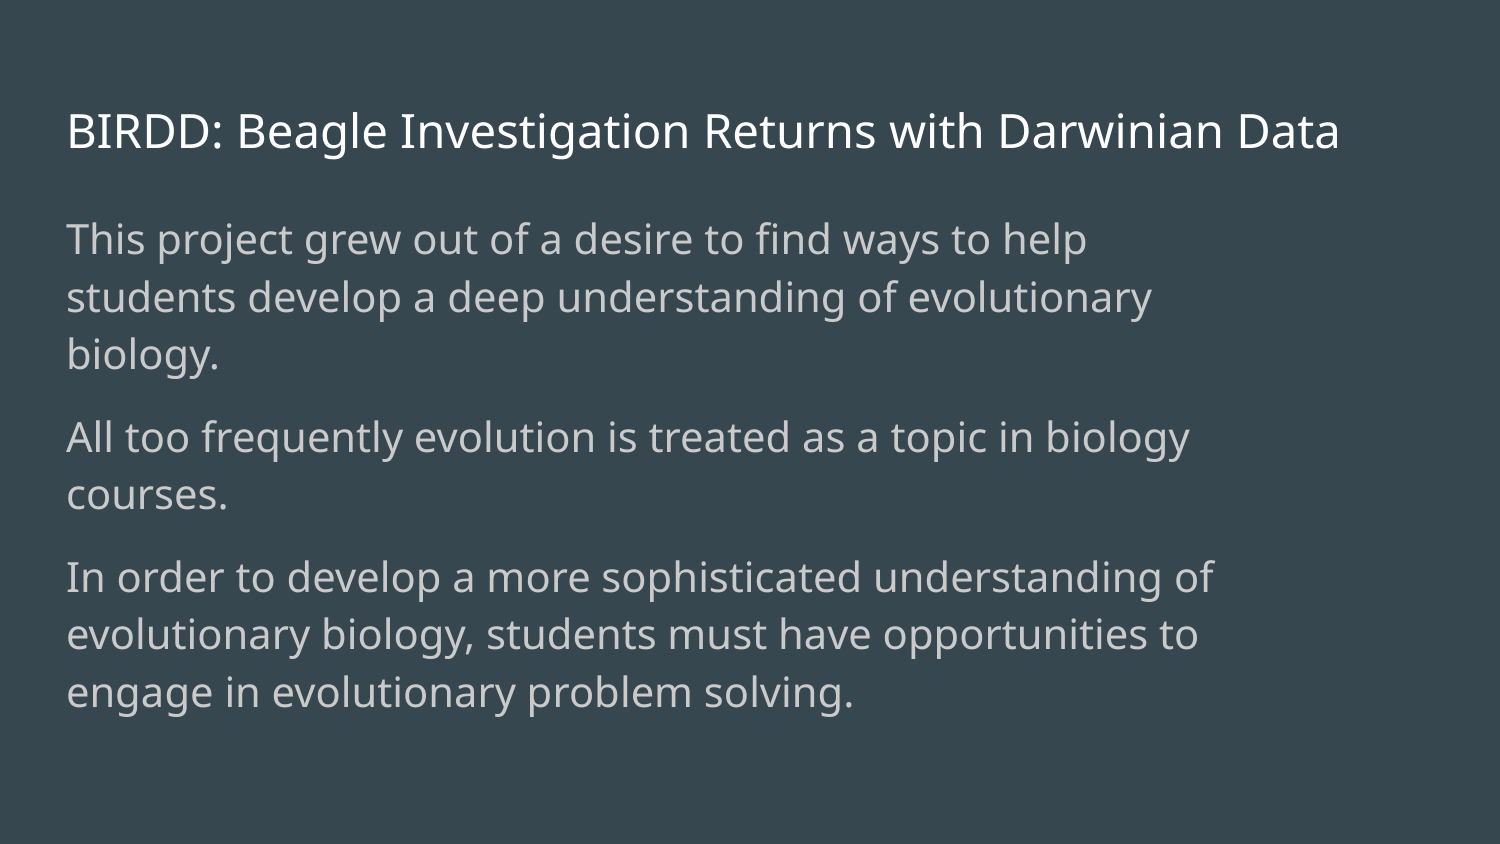

# BIRDD: Beagle Investigation Returns with Darwinian Data
This project grew out of a desire to find ways to help students develop a deep understanding of evolutionary biology.
All too frequently evolution is treated as a topic in biology courses.
In order to develop a more sophisticated understanding of evolutionary biology, students must have opportunities to engage in evolutionary problem solving.